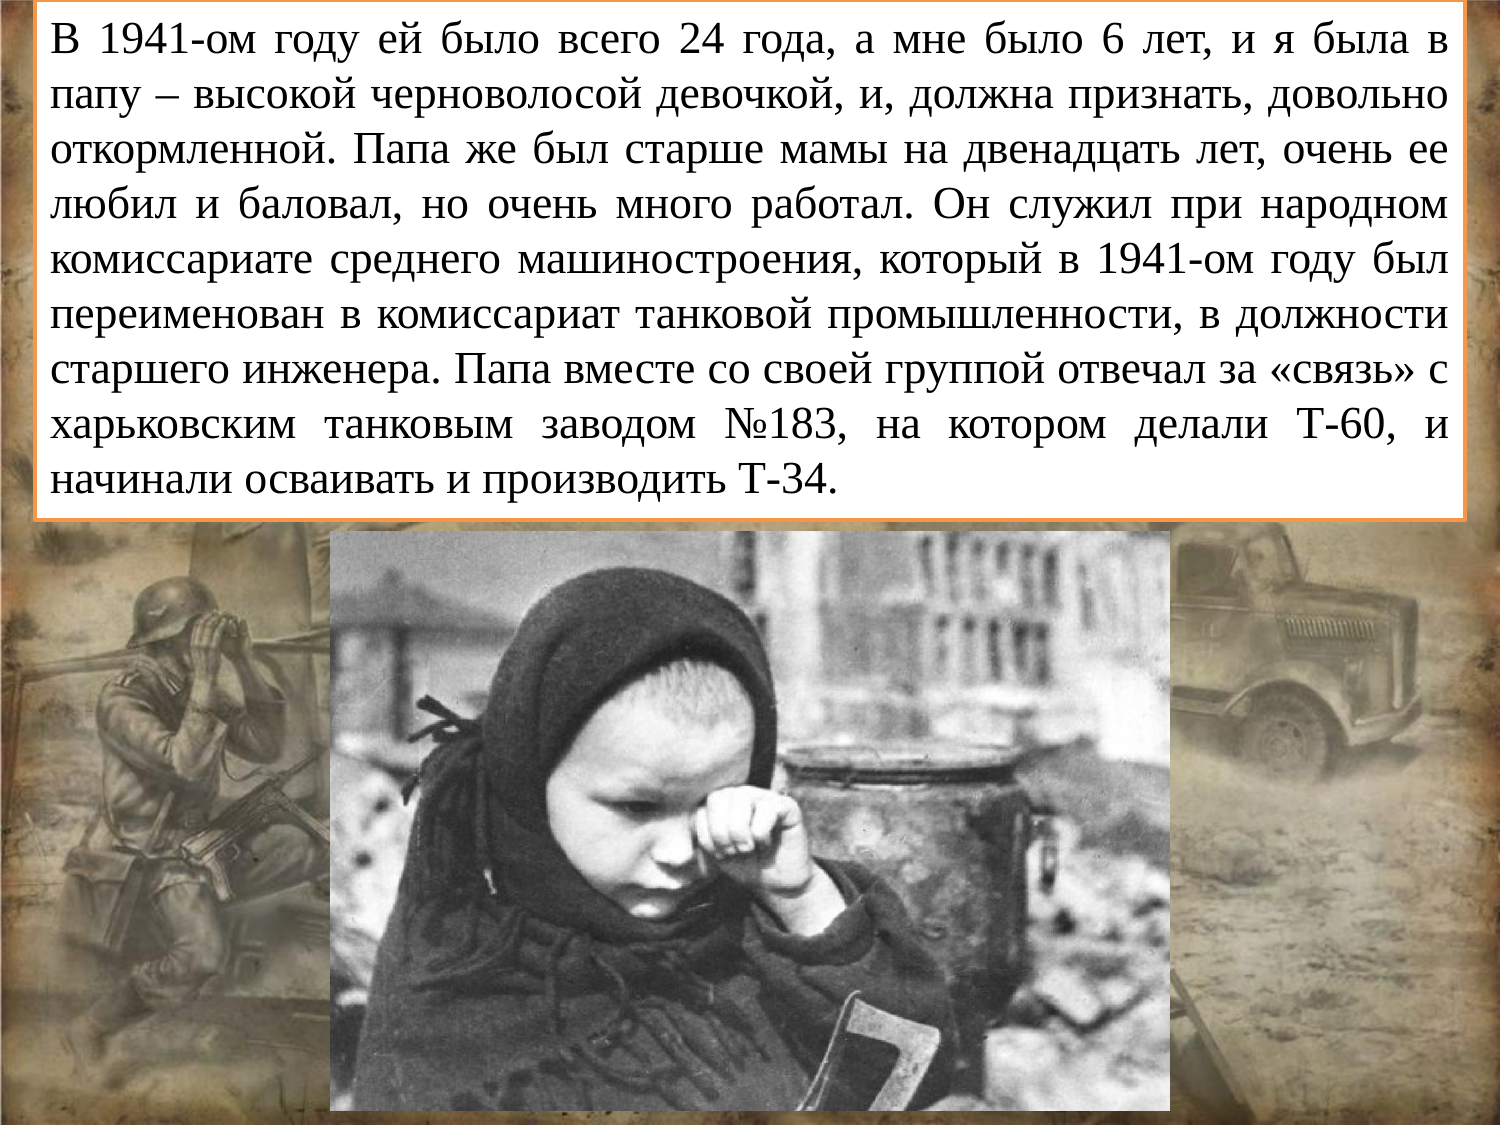

В 1941-ом году ей было всего 24 года, а мне было 6 лет, и я была в папу – высокой черноволосой девочкой, и, должна признать, довольно откормленной. Папа же был старше мамы на двенадцать лет, очень ее любил и баловал, но очень много работал. Он служил при народном комиссариате среднего машиностроения, который в 1941-ом году был переименован в комиссариат танковой промышленности, в должности старшего инженера. Папа вместе со своей группой отвечал за «связь» с харьковским танковым заводом №183, на котором делали Т-60, и начинали осваивать и производить Т-34.
#